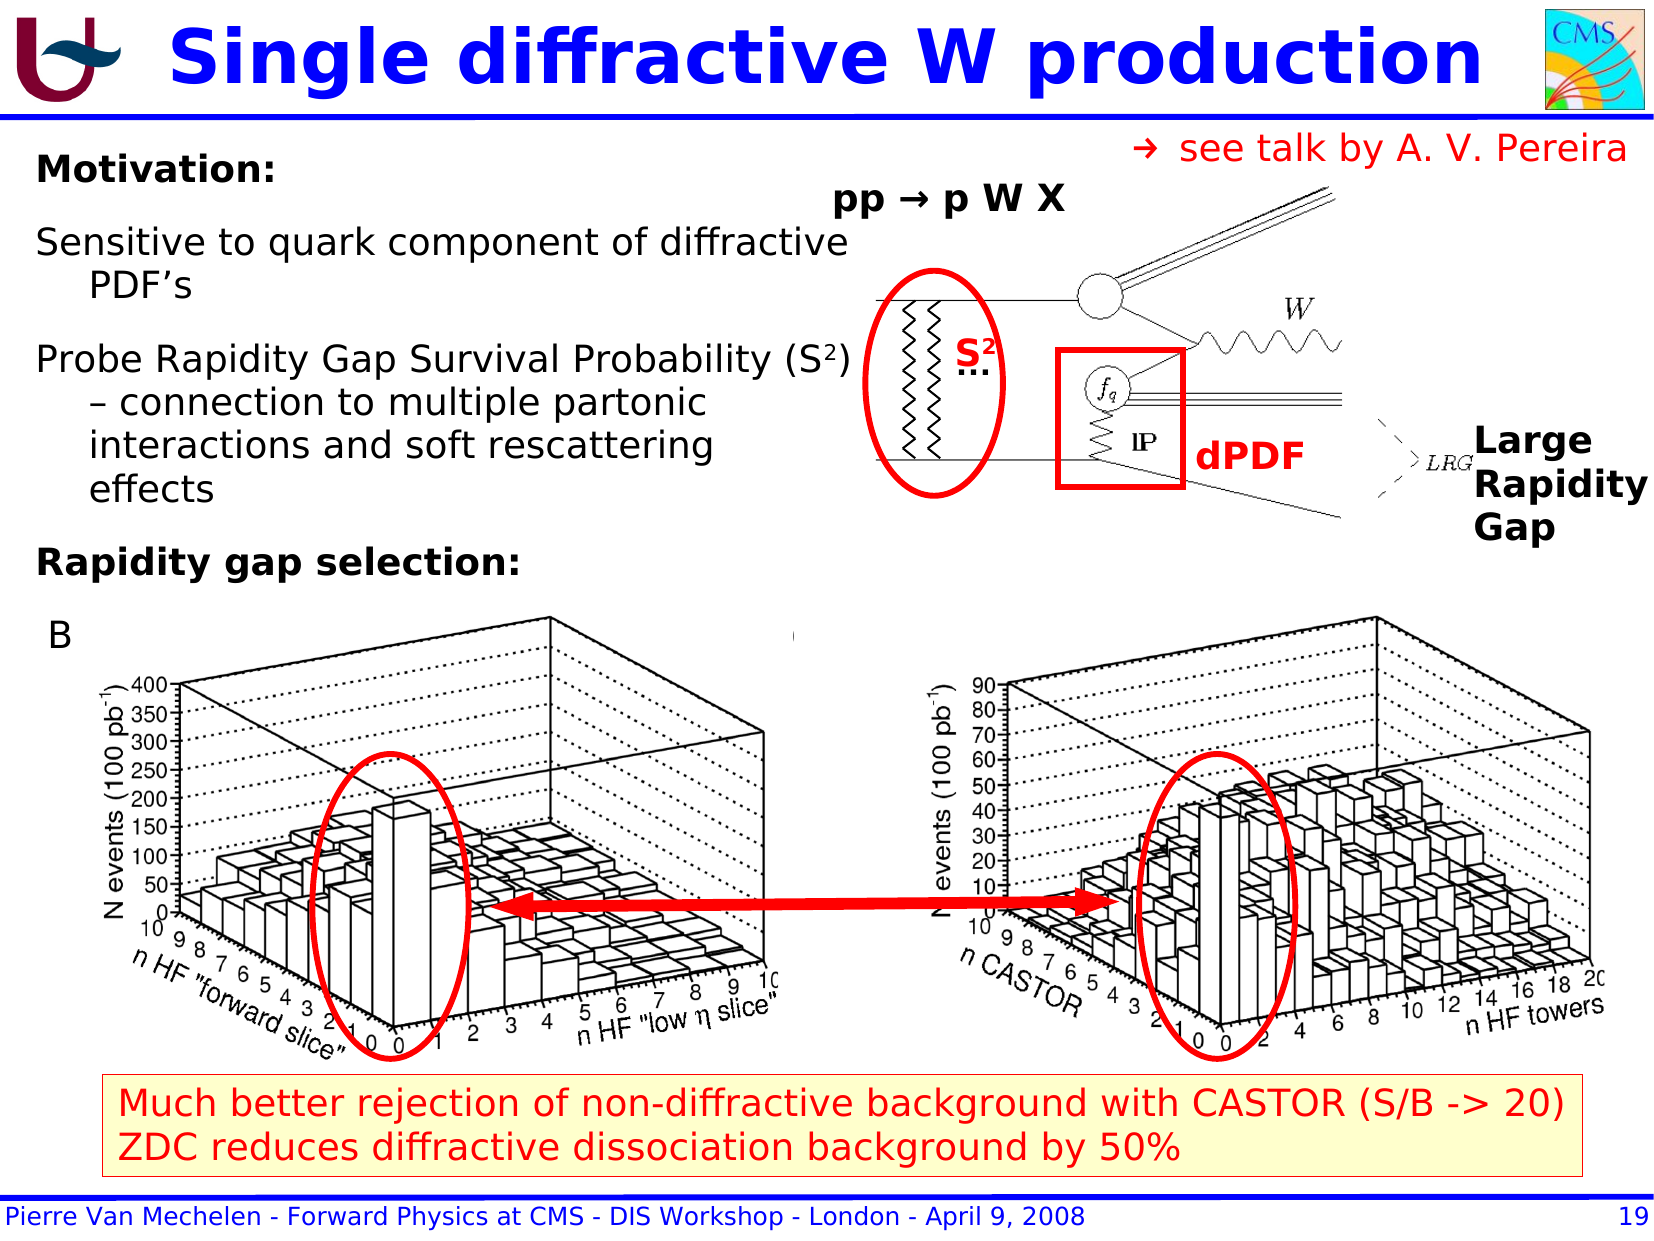

# Single diffractive W production
→ see talk by A. V. Pereira
Motivation:
Sensitive to quark component of diffractive PDF’s
Probe Rapidity Gap Survival Probability (S2) – connection to multiple partonic interactions and soft rescattering effects
Rapidity gap selection:
 Based on forward activity (HF, CASTOR)
pp → p W X
…
S2
Large Rapidity Gap
dPDF
Much better rejection of non-diffractive background with CASTOR (S/B -> 20)
ZDC reduces diffractive dissociation background by 50%
19
Pierre Van Mechelen - Forward Physics at CMS - DIS Workshop - London - April 9, 2008